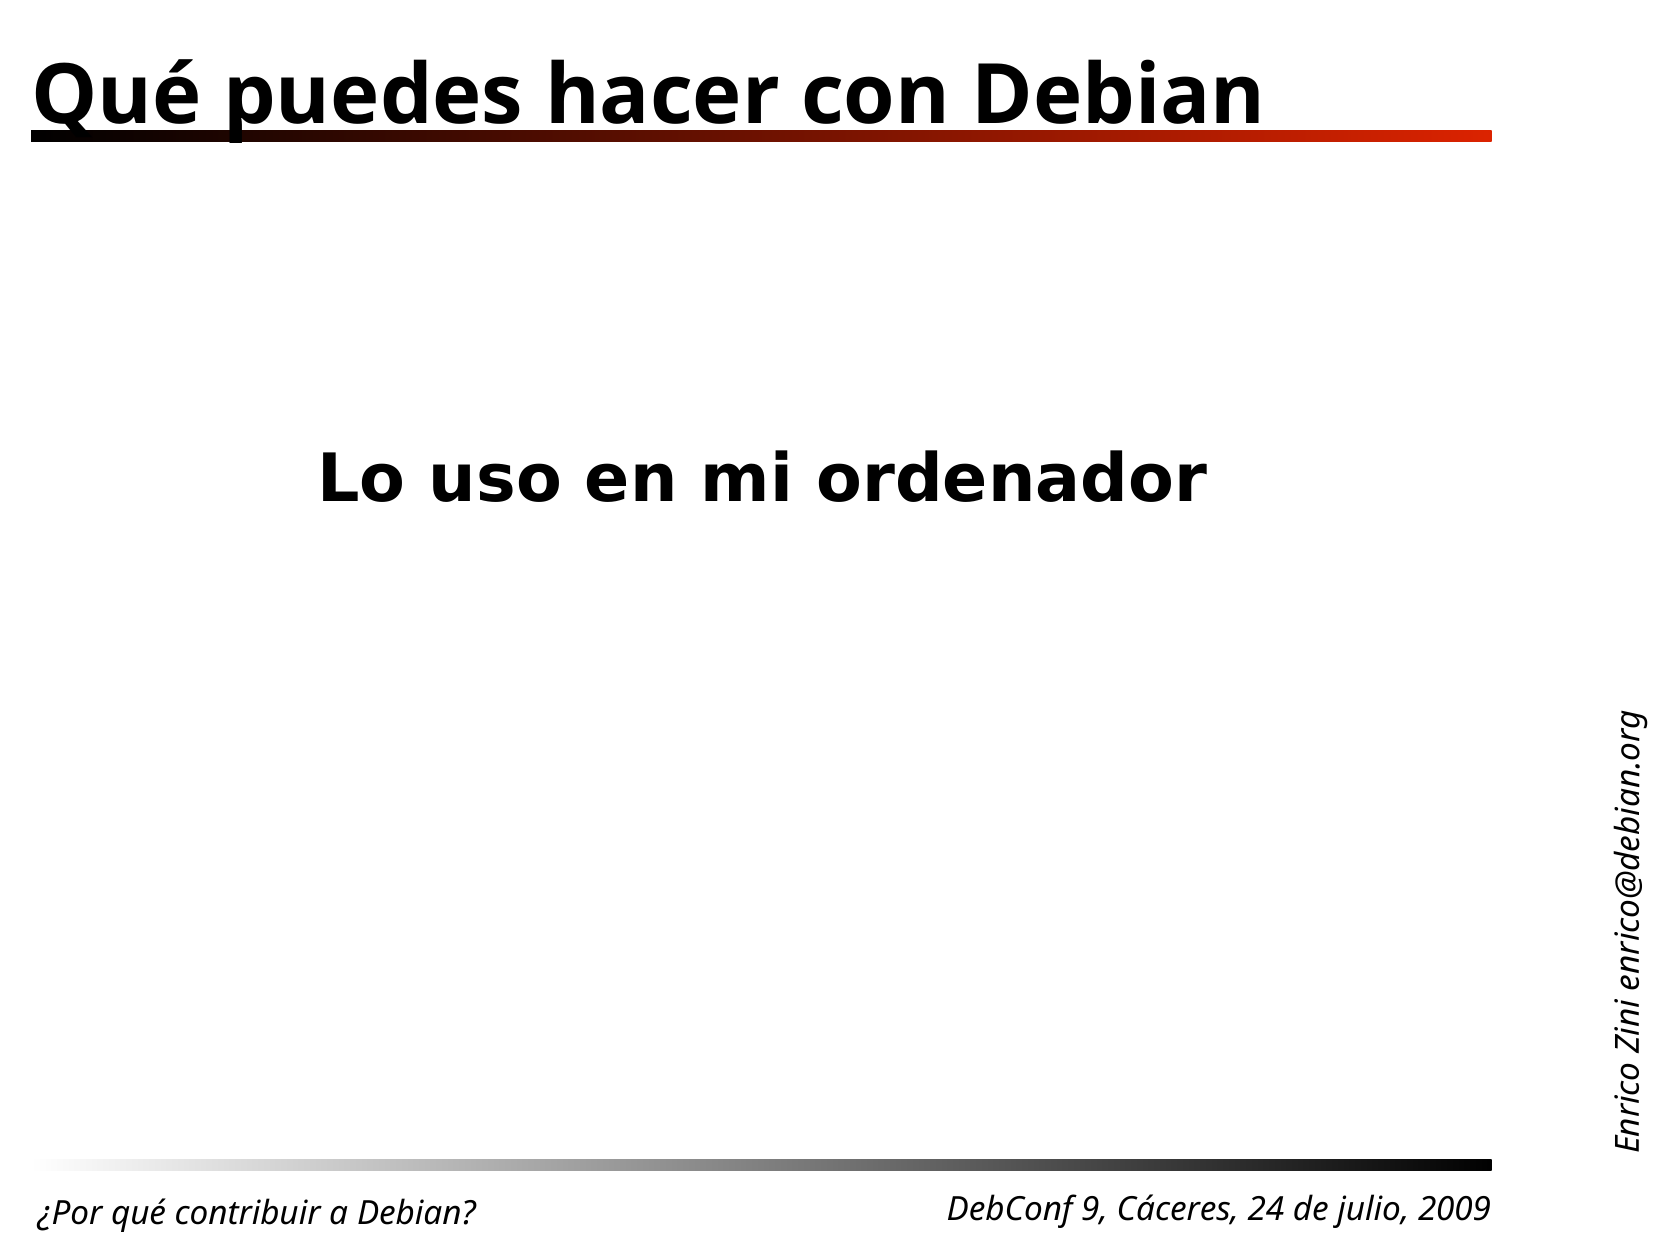

Qué puedes hacer con Debian
Lo uso en mi ordenador